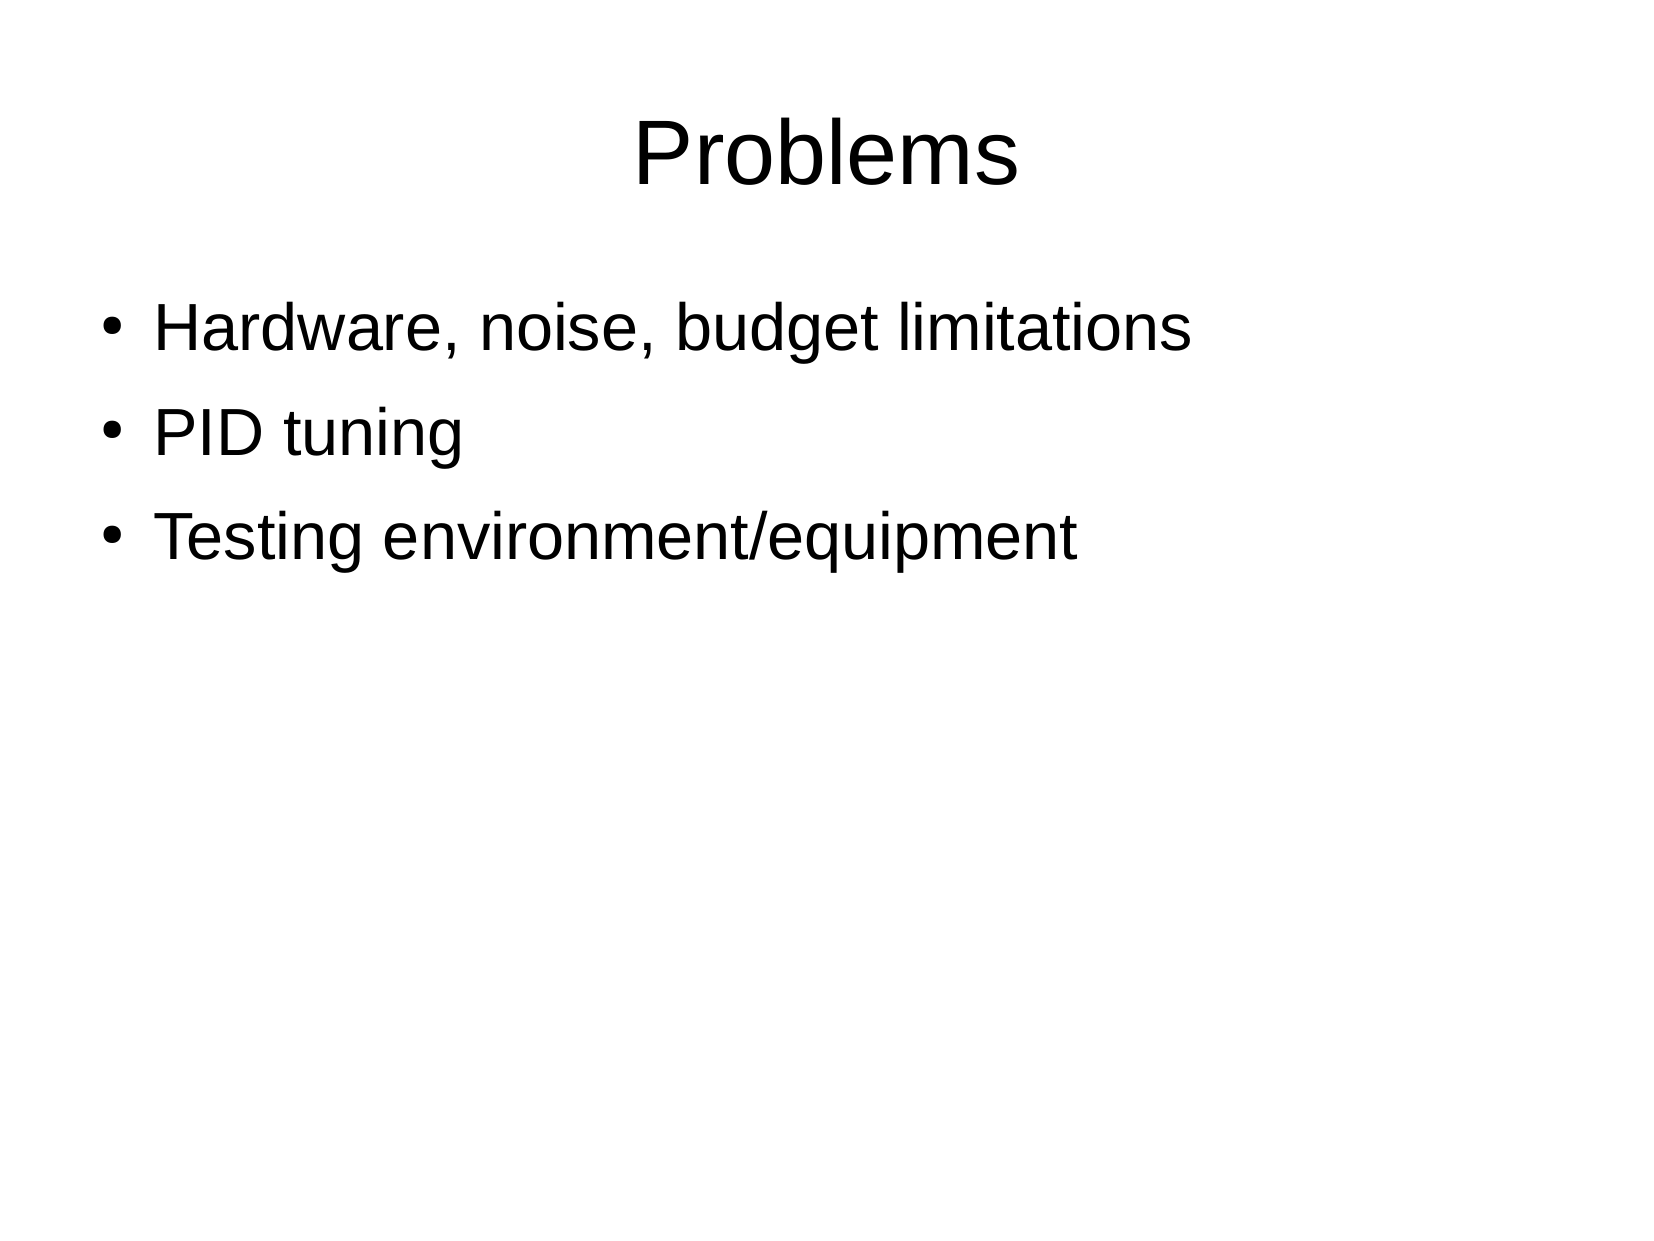

# Problems
Hardware, noise, budget limitations
PID tuning
Testing environment/equipment